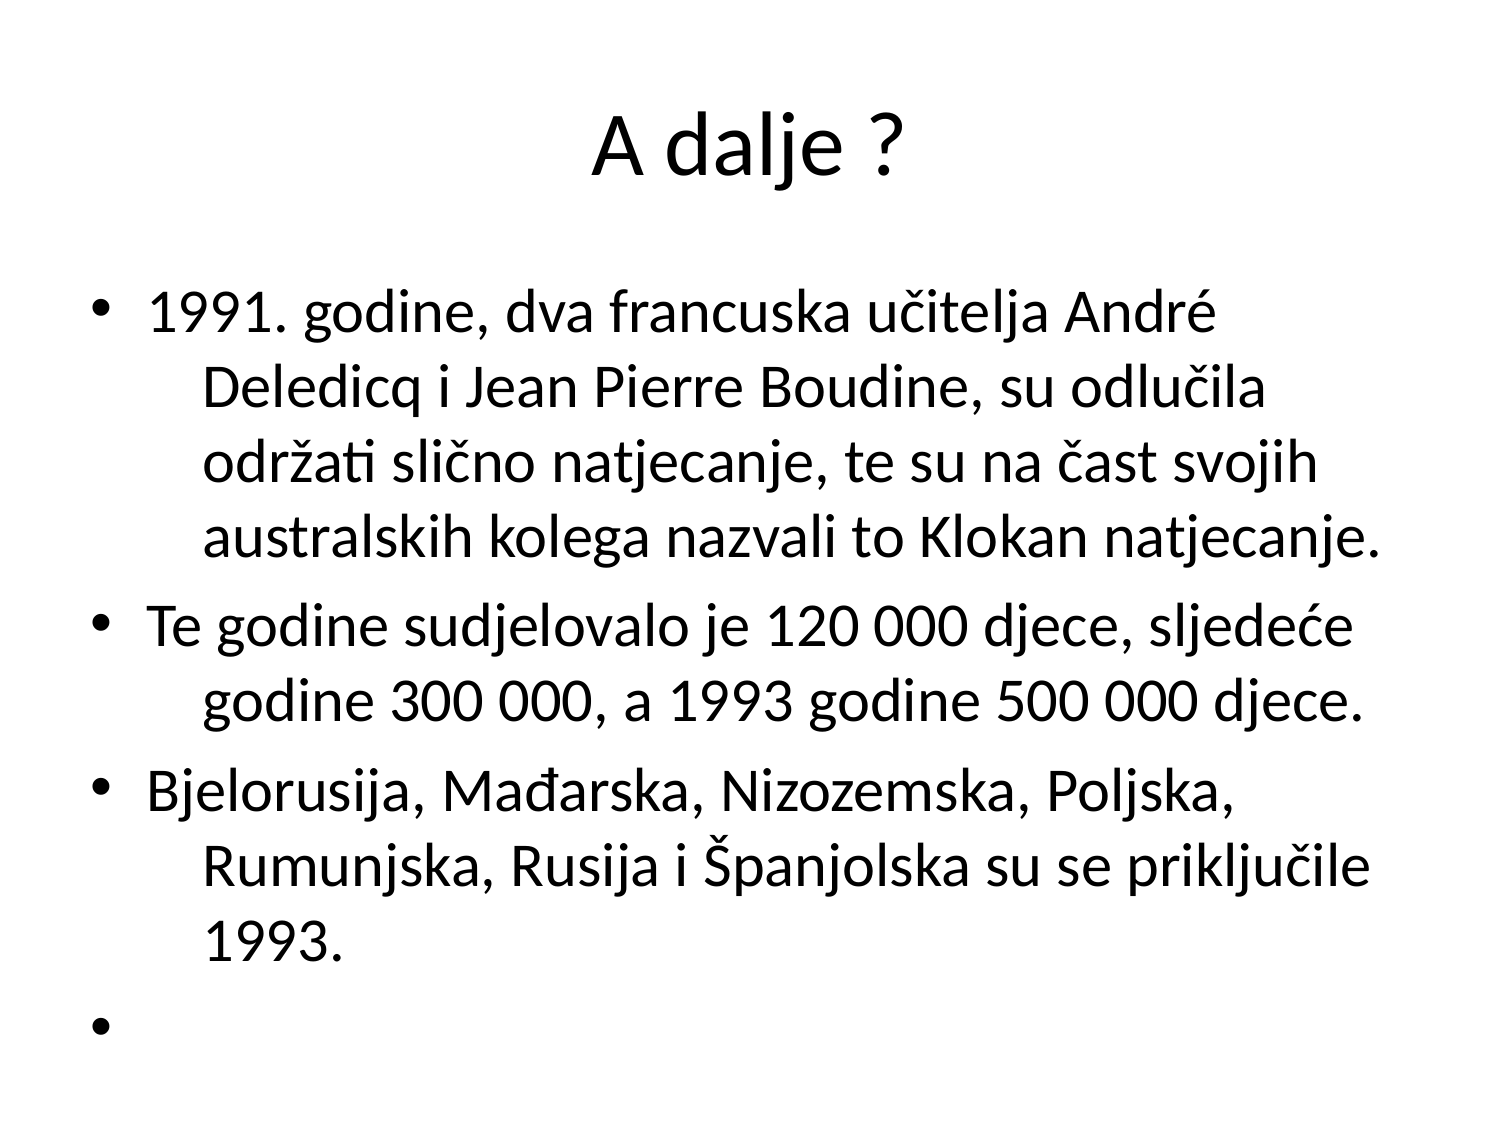

# A dalje ?
1991. godine, dva francuska učitelja André Deledicq i Jean Pierre Boudine, su odlučila održati slično natjecanje, te su na čast svojih australskih kolega nazvali to Klokan natjecanje.
Te godine sudjelovalo je 120 000 djece, sljedeće godine 300 000, a 1993 godine 500 000 djece.
Bjelorusija, Mađarska, Nizozemska, Poljska, Rumunjska, Rusija i Španjolska su se priključile 1993.